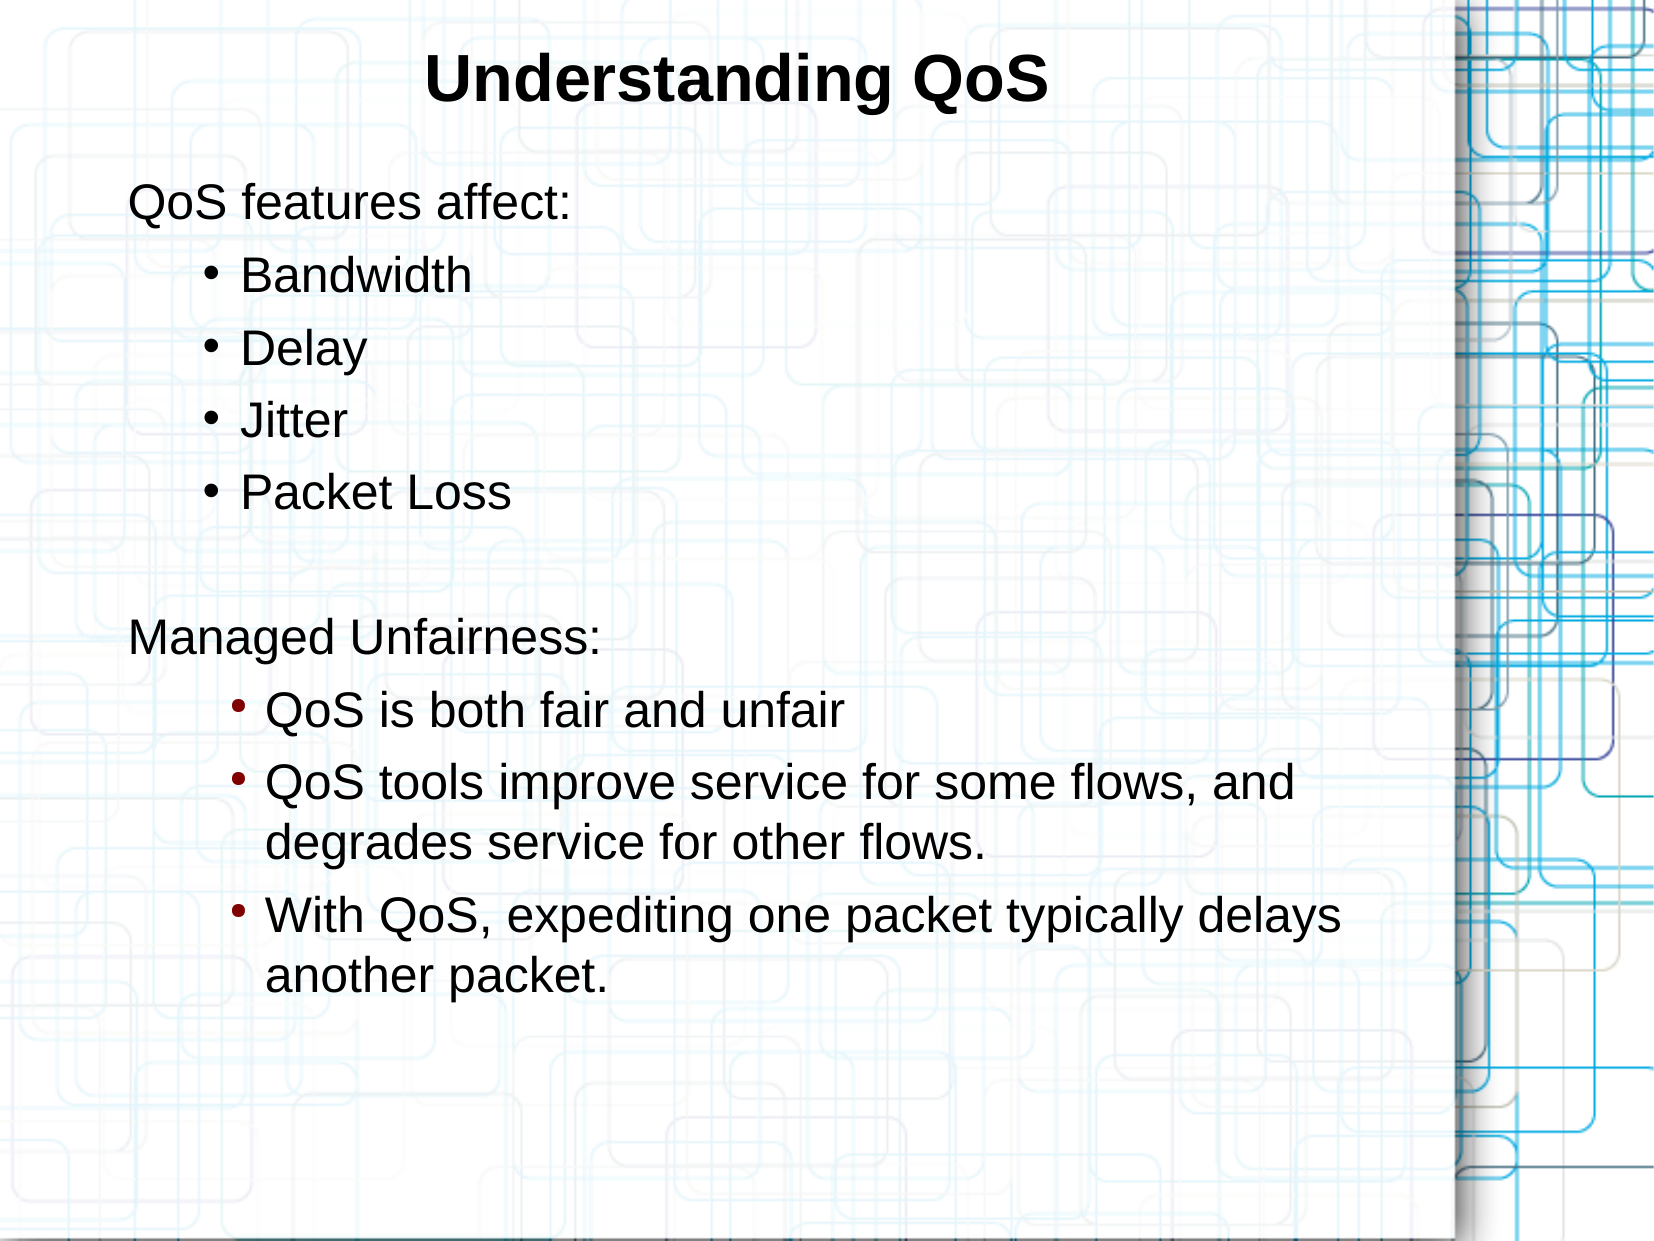

# Understanding QoS
QoS features affect:
Bandwidth
Delay
Jitter
Packet Loss
Managed Unfairness:
QoS is both fair and unfair
QoS tools improve service for some flows, and degrades service for other flows.
With QoS, expediting one packet typically delays another packet.